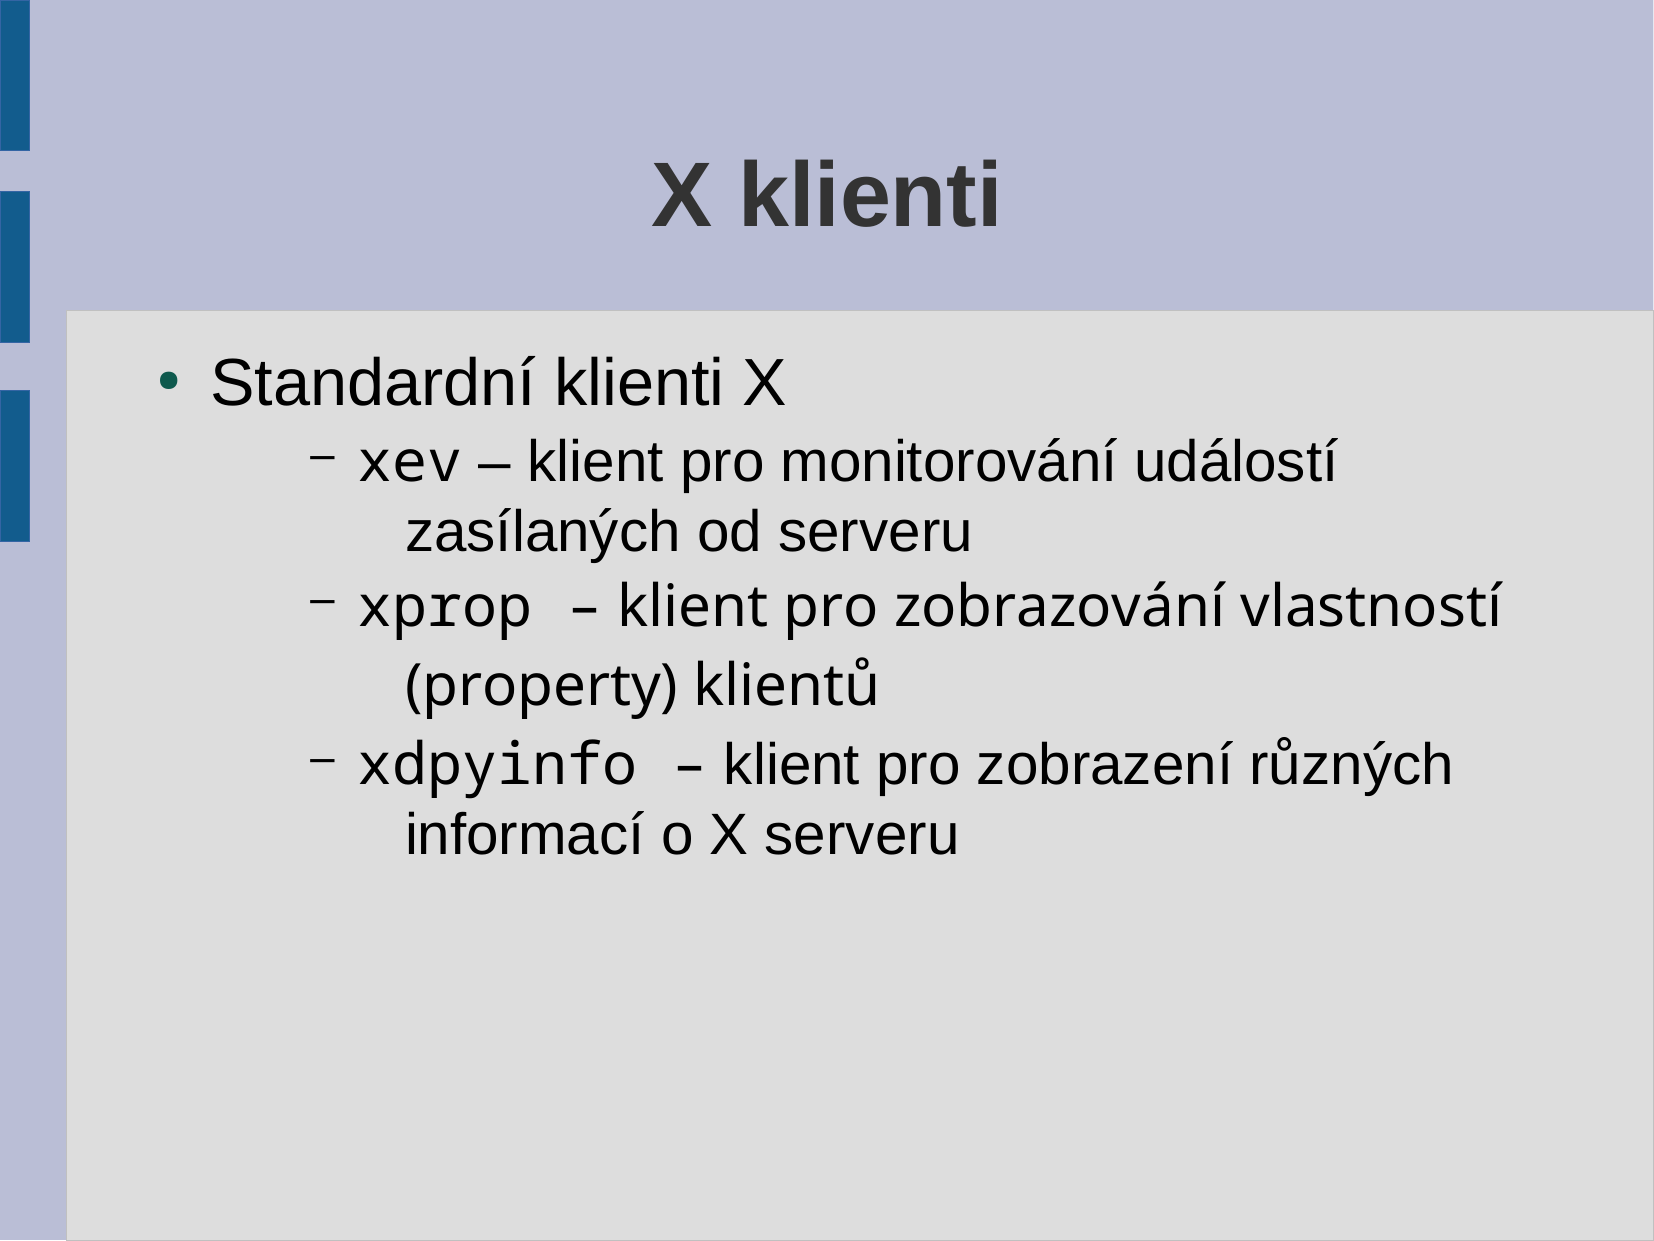

# X klienti
Standardní klienti X
xev – klient pro monitorování událostí zasílaných od serveru
xprop – klient pro zobrazování vlastností (property) klientů
xdpyinfo – klient pro zobrazení různých informací o X serveru